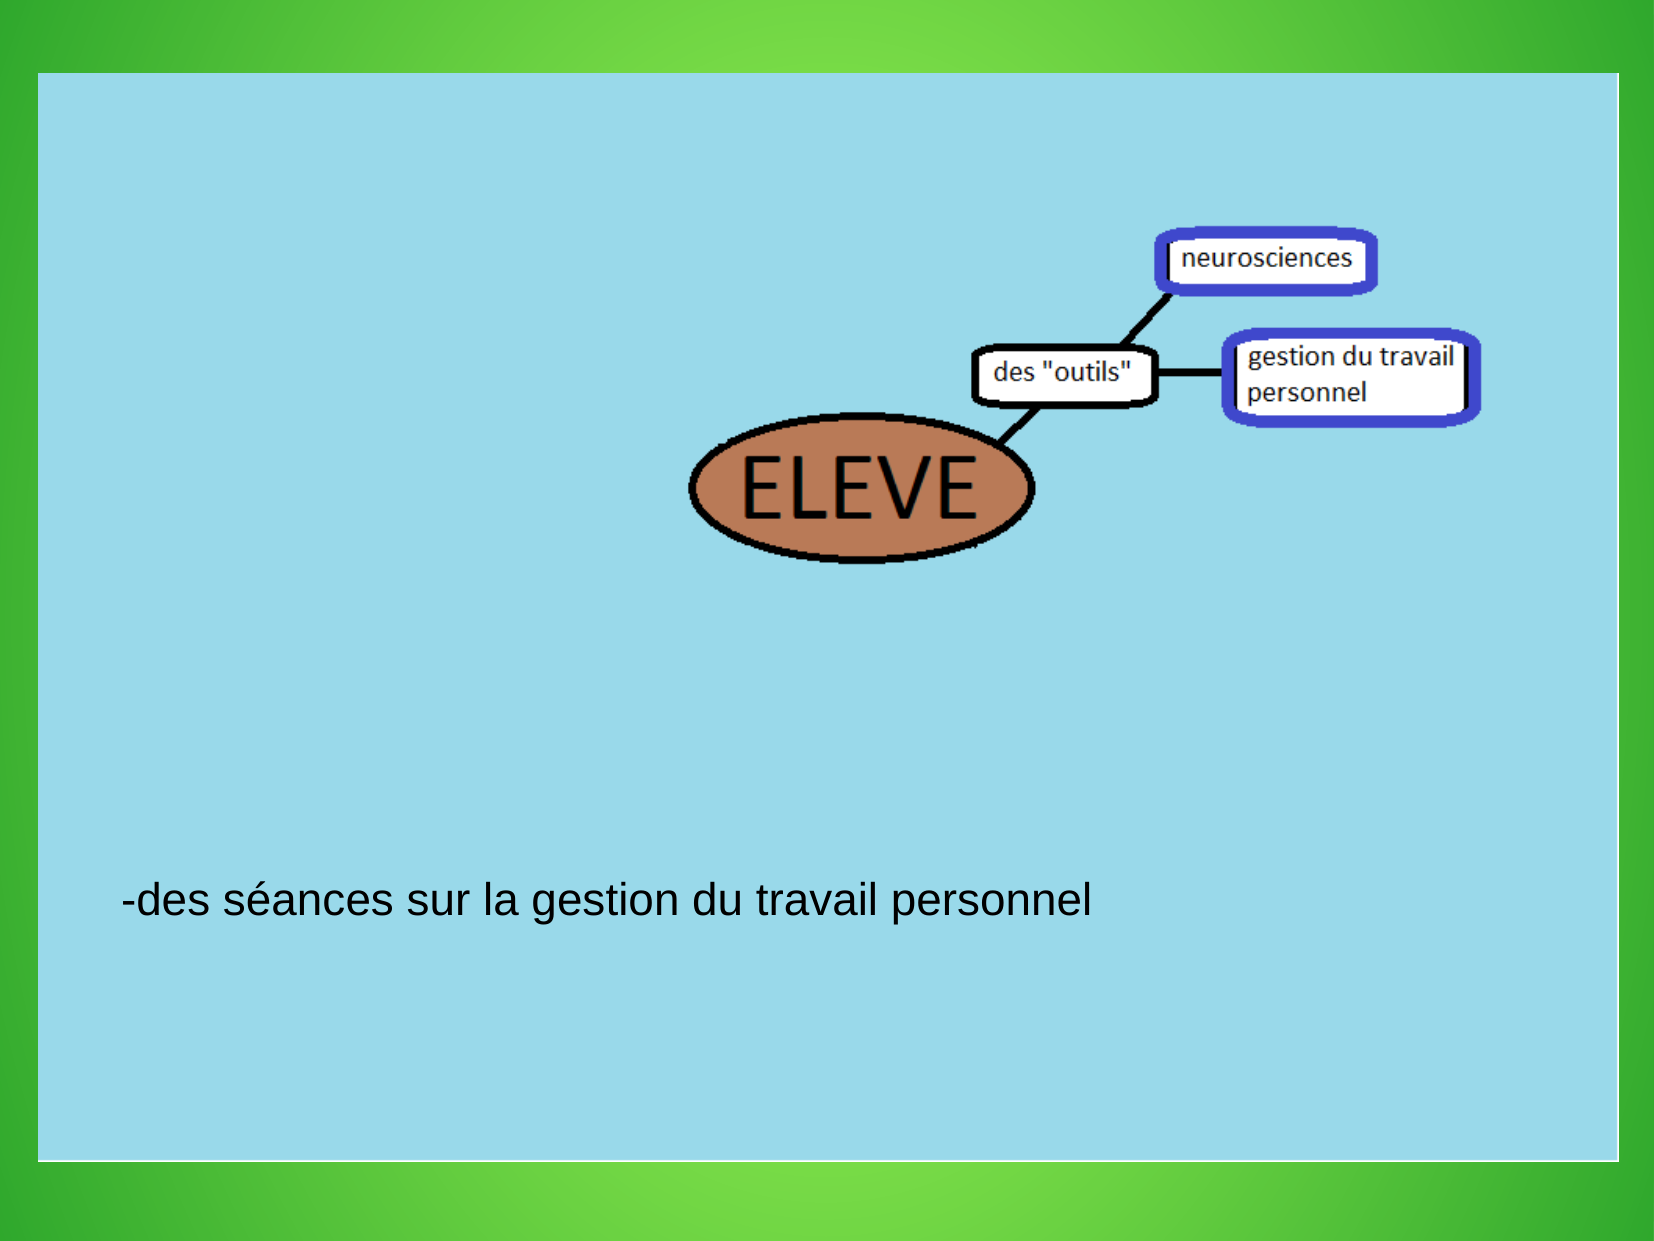

-des séances sur la gestion du travail personnel